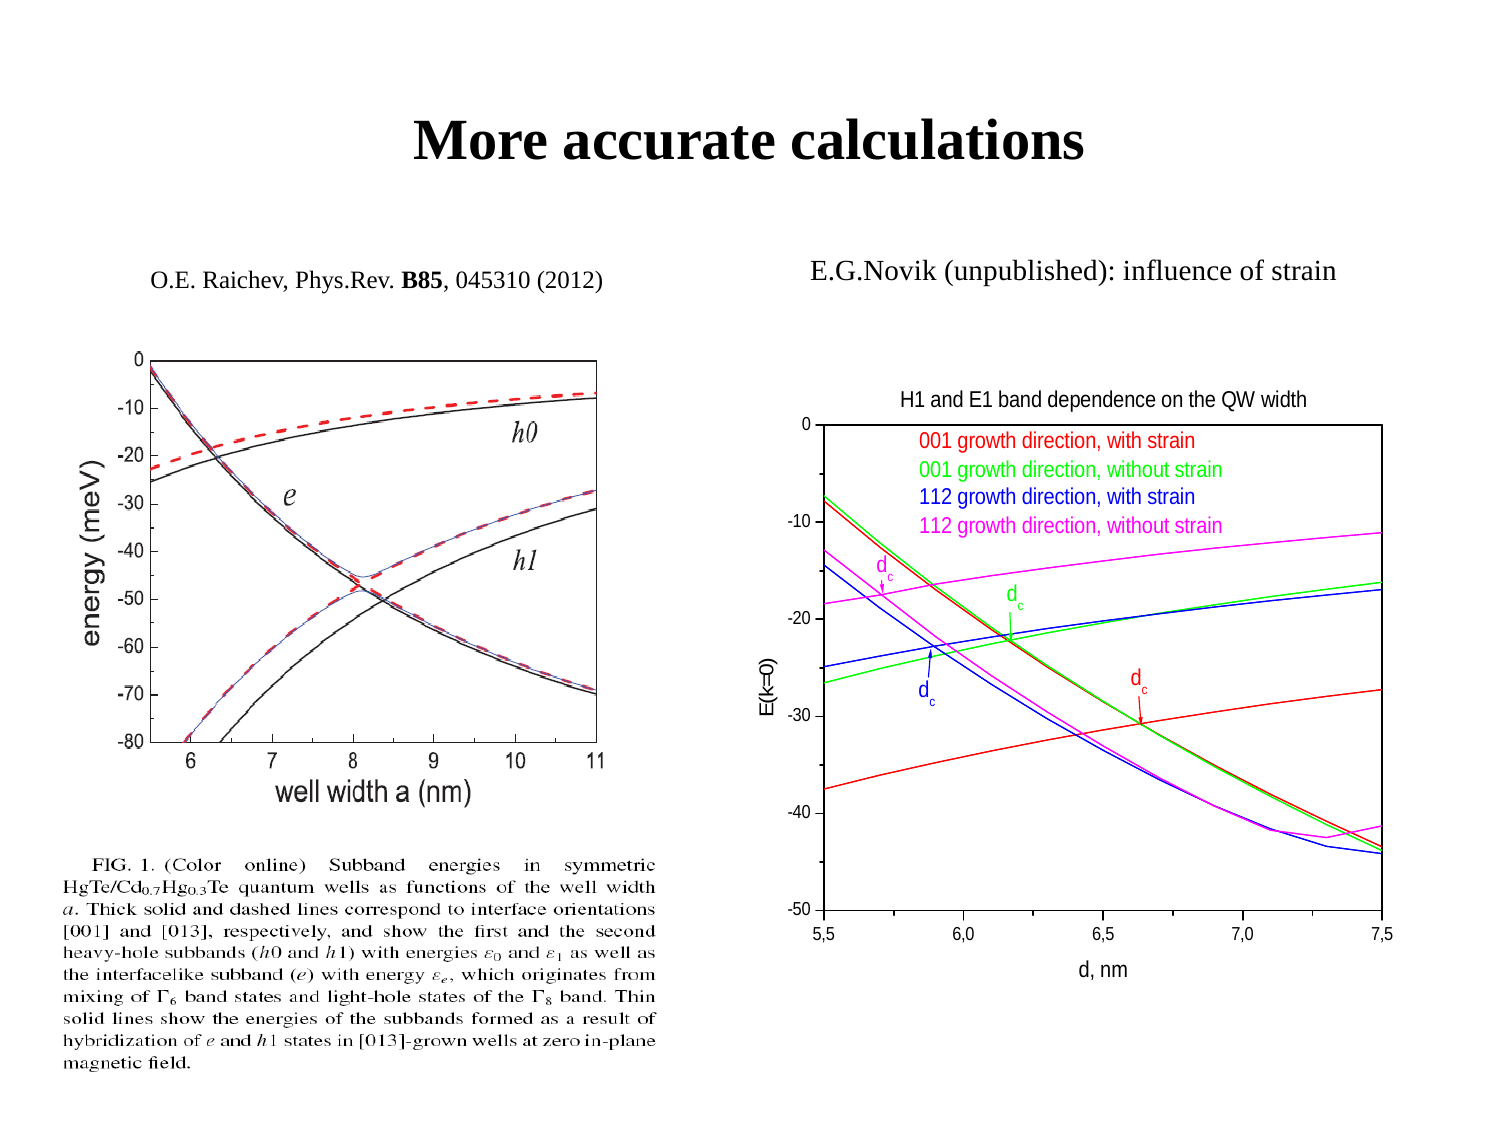

# More accurate calculations
E.G.Novik (unpublished): influence of strain
O.E. Raichev, Phys.Rev. B85, 045310 (2012)